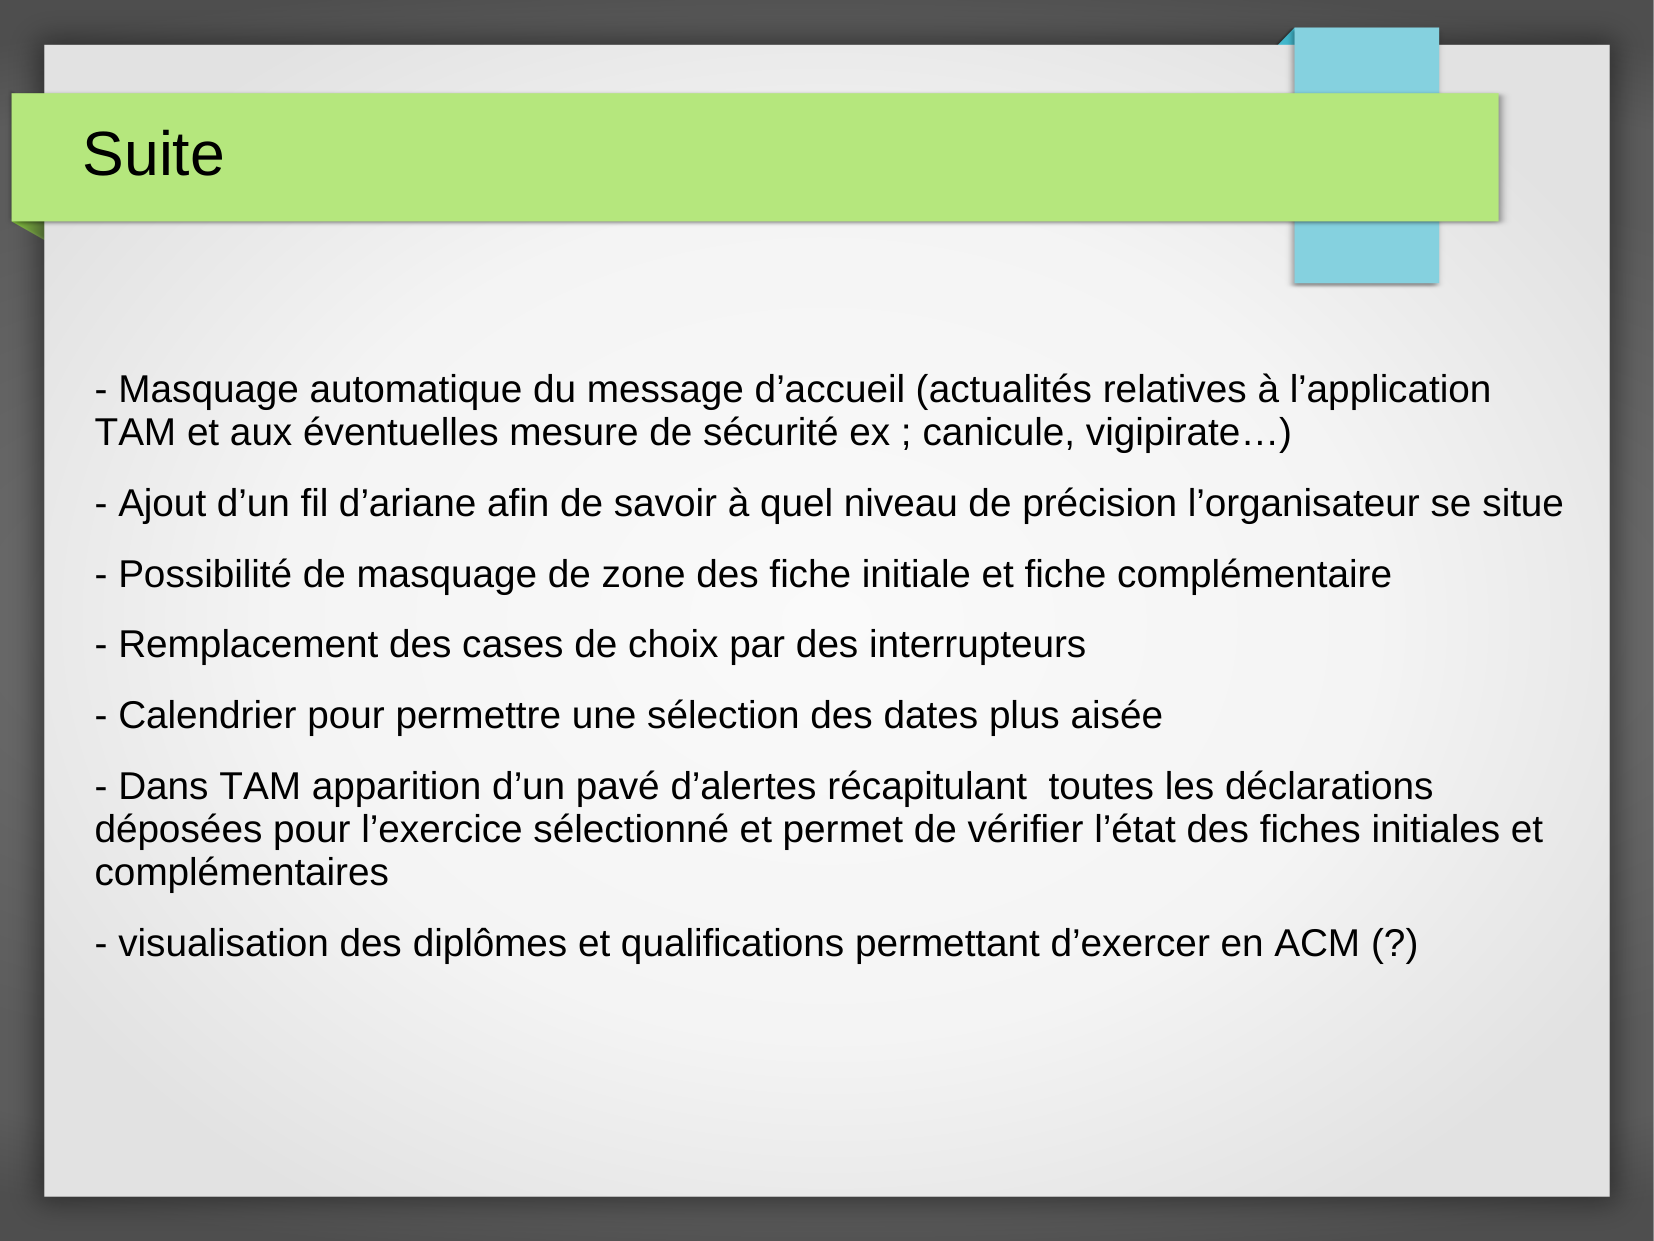

# Suite
- Masquage automatique du message d’accueil (actualités relatives à l’application TAM et aux éventuelles mesure de sécurité ex ; canicule, vigipirate…)
- Ajout d’un fil d’ariane afin de savoir à quel niveau de précision l’organisateur se situe
- Possibilité de masquage de zone des fiche initiale et fiche complémentaire
- Remplacement des cases de choix par des interrupteurs
- Calendrier pour permettre une sélection des dates plus aisée
- Dans TAM apparition d’un pavé d’alertes récapitulant toutes les déclarations déposées pour l’exercice sélectionné et permet de vérifier l’état des fiches initiales et complémentaires
- visualisation des diplômes et qualifications permettant d’exercer en ACM (?)